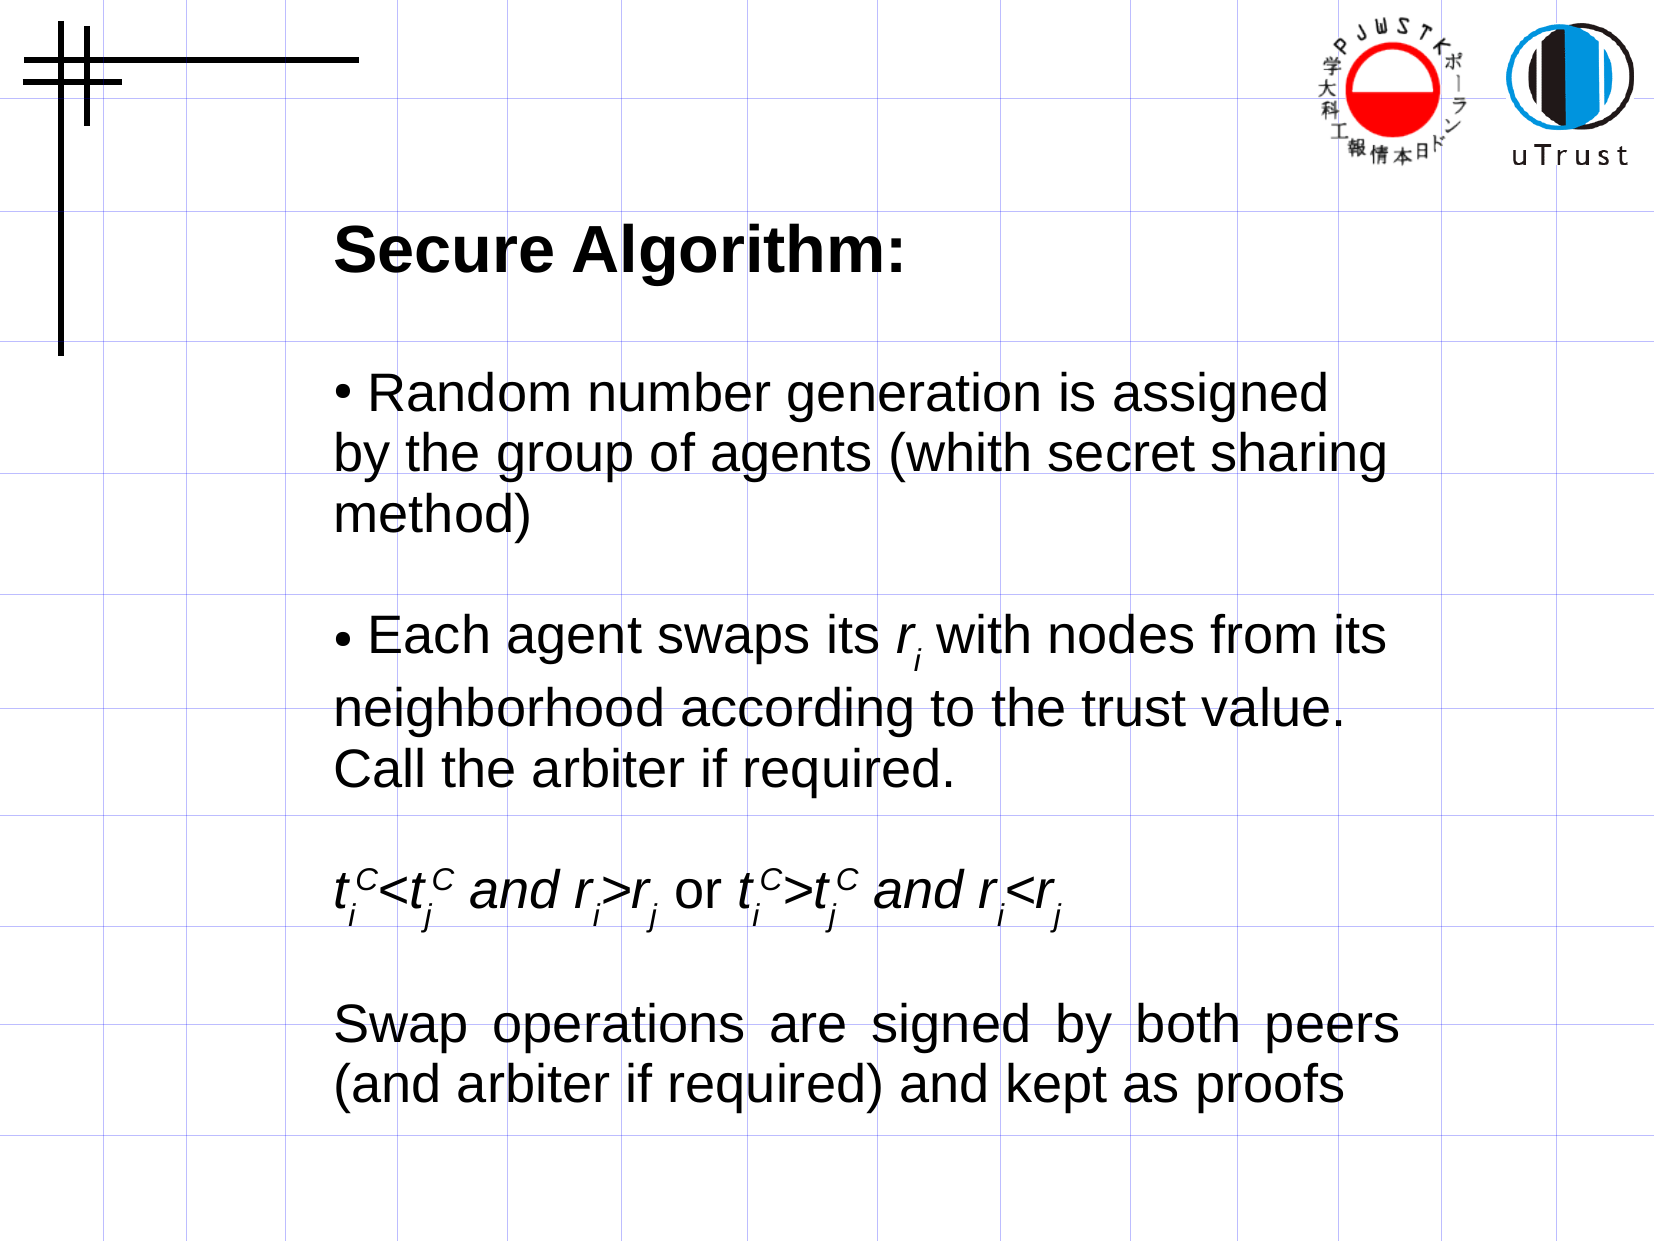

Secure Algorithm:
 Random number generation is assigned by the group of agents (whith secret sharing method)
 Each agent swaps its ri with nodes from its neighborhood according to the trust value. Call the arbiter if required.
tiC<tjC and ri>rj or tiC>tjC and ri<rj
Swap operations are signed by both peers (and arbiter if required) and kept as proofs